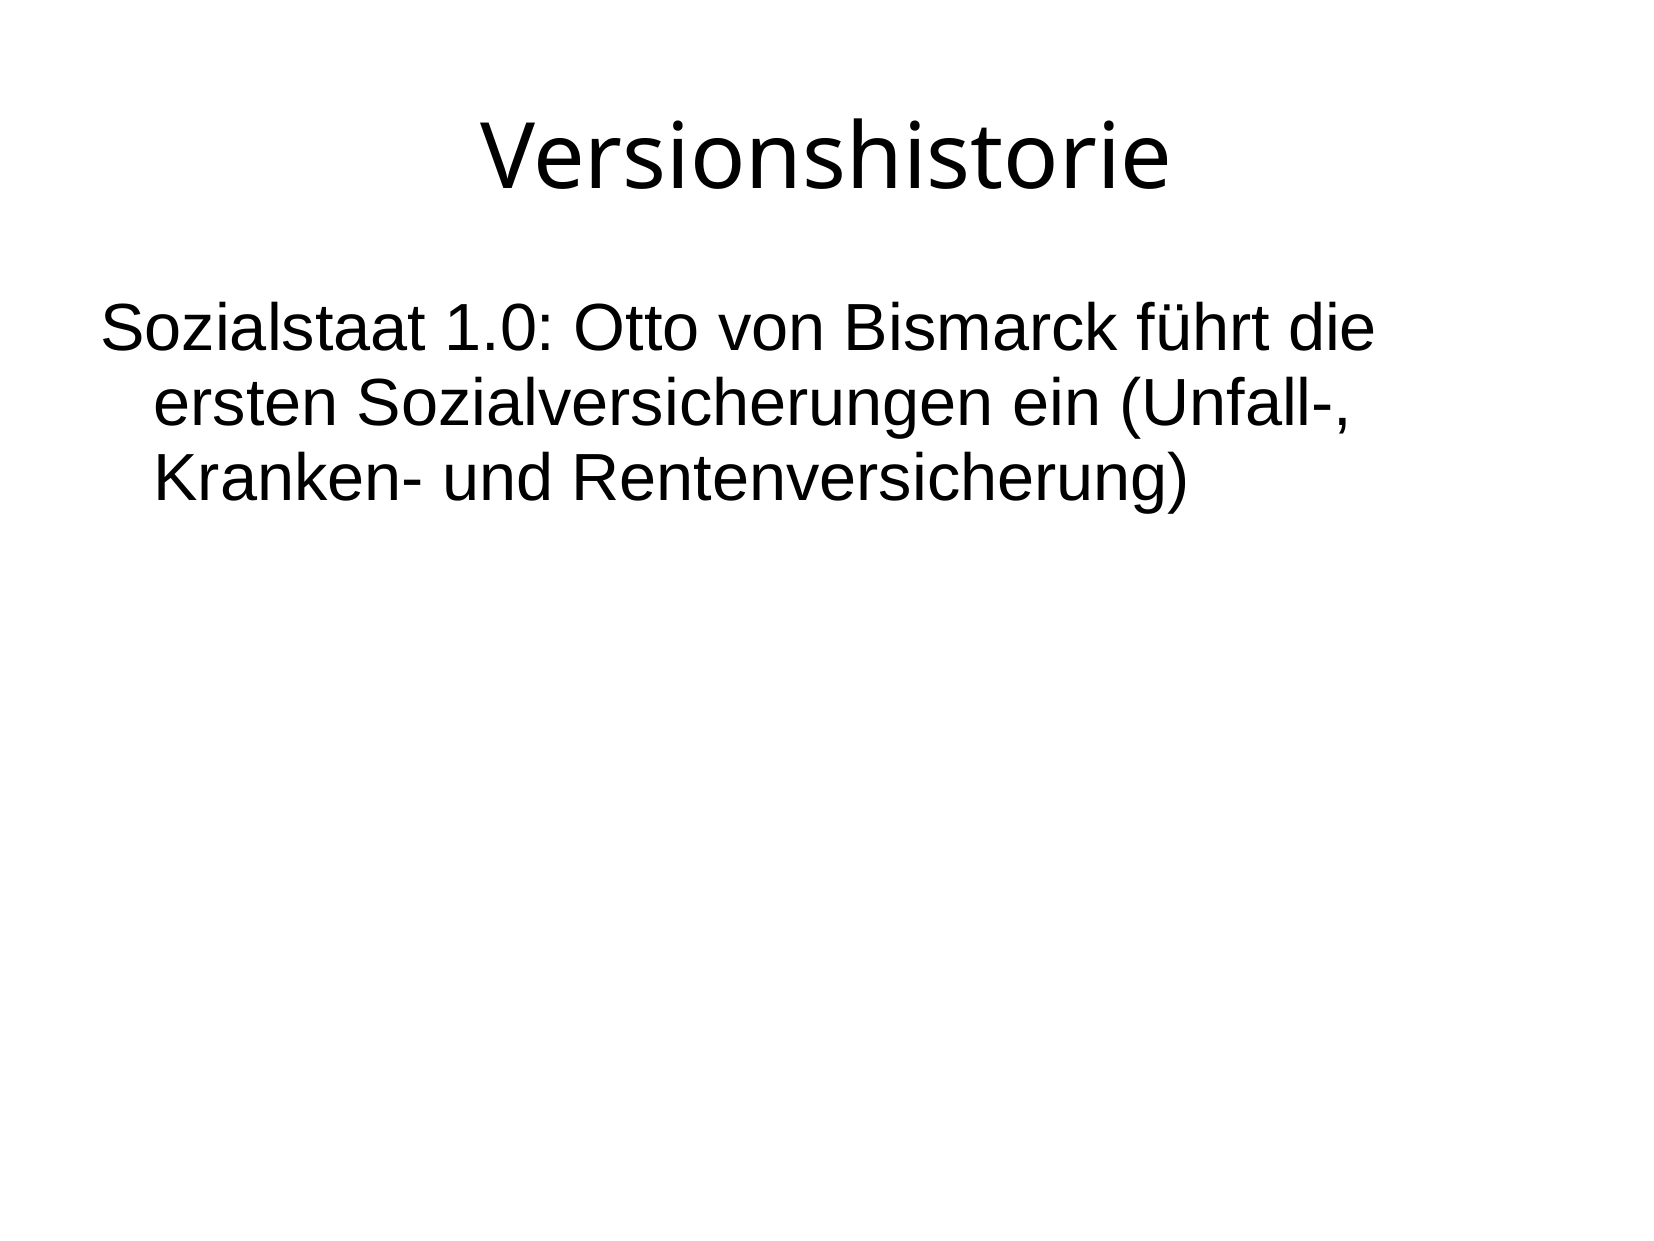

# Versionshistorie
Sozialstaat 1.0: Otto von Bismarck führt die ersten Sozialversicherungen ein (Unfall-, Kranken- und Rentenversicherung)